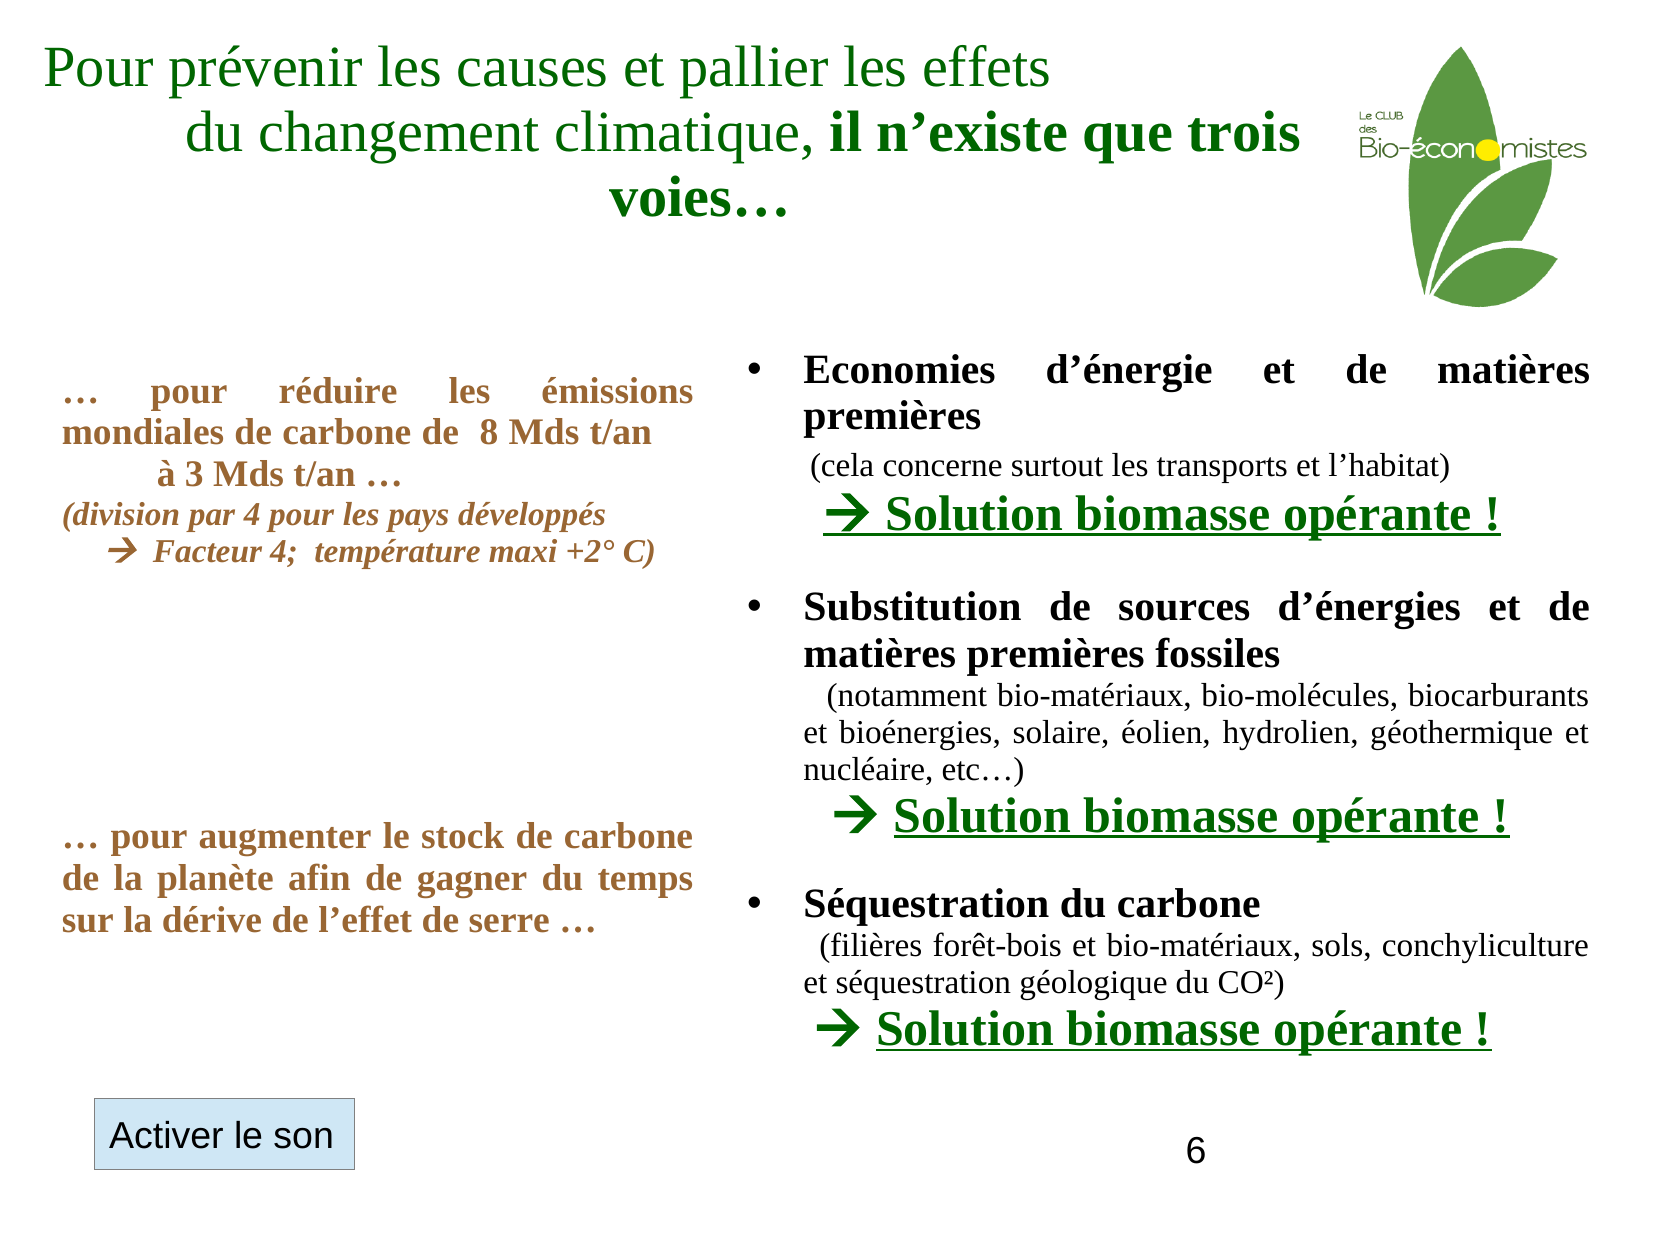

Pour prévenir les causes et pallier les effets du changement climatique, il n’existe que trois voies…
Economies d’énergie et de matières premières
 (cela concerne surtout les transports et l’habitat)
  Solution biomasse opérante !
Substitution de sources d’énergies et de matières premières fossiles
 (notamment bio-matériaux, bio-molécules, biocarburants et bioénergies, solaire, éolien, hydrolien, géothermique et nucléaire, etc…)
  Solution biomasse opérante !
Séquestration du carbone
 (filières forêt-bois et bio-matériaux, sols, conchyliculture et séquestration géologique du CO²)
  Solution biomasse opérante !
… pour réduire les émissions mondiales de carbone de 8 Mds t/an à 3 Mds t/an …
(division par 4 pour les pays développés  Facteur 4; température maxi +2° C)
… pour augmenter le stock de carbone de la planète afin de gagner du temps sur la dérive de l’effet de serre …
Activer le son